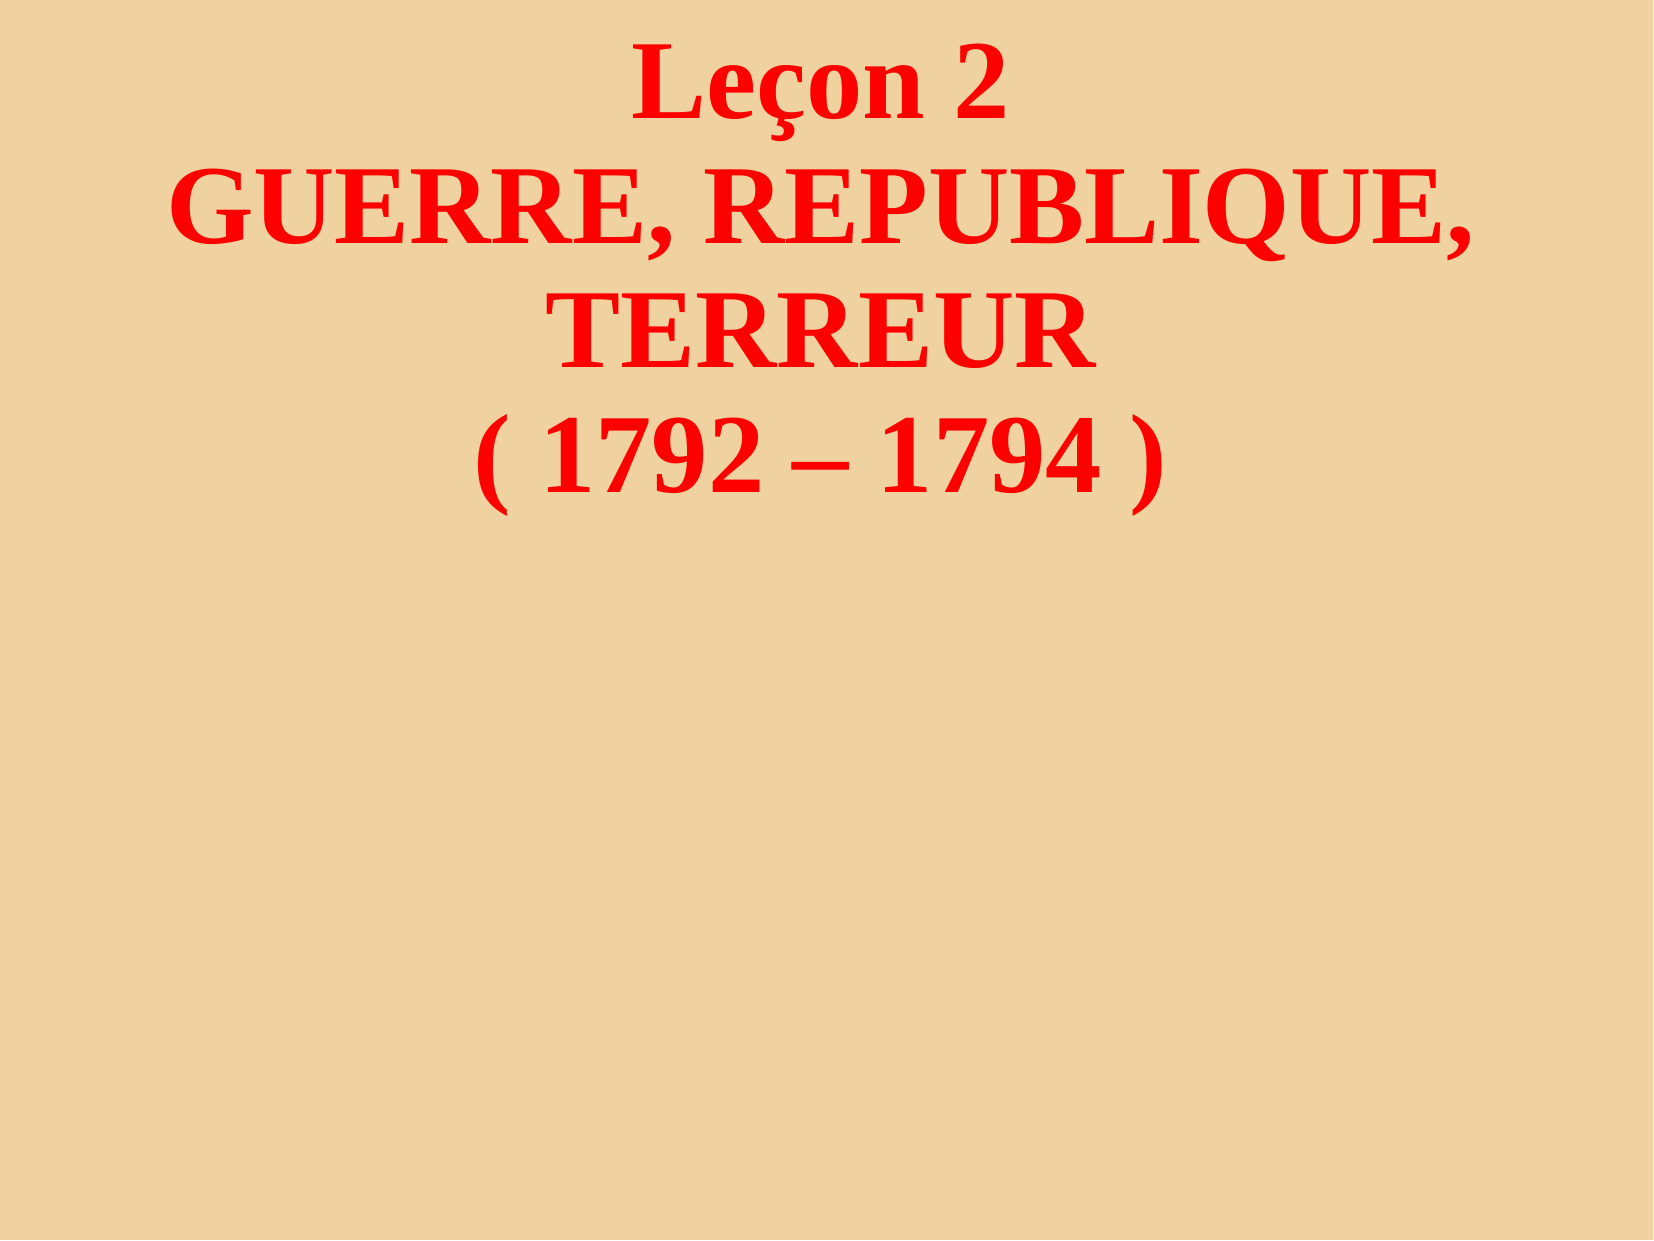

# Leçon 2 GUERRE, REPUBLIQUE, TERREUR ( 1792 – 1794 )